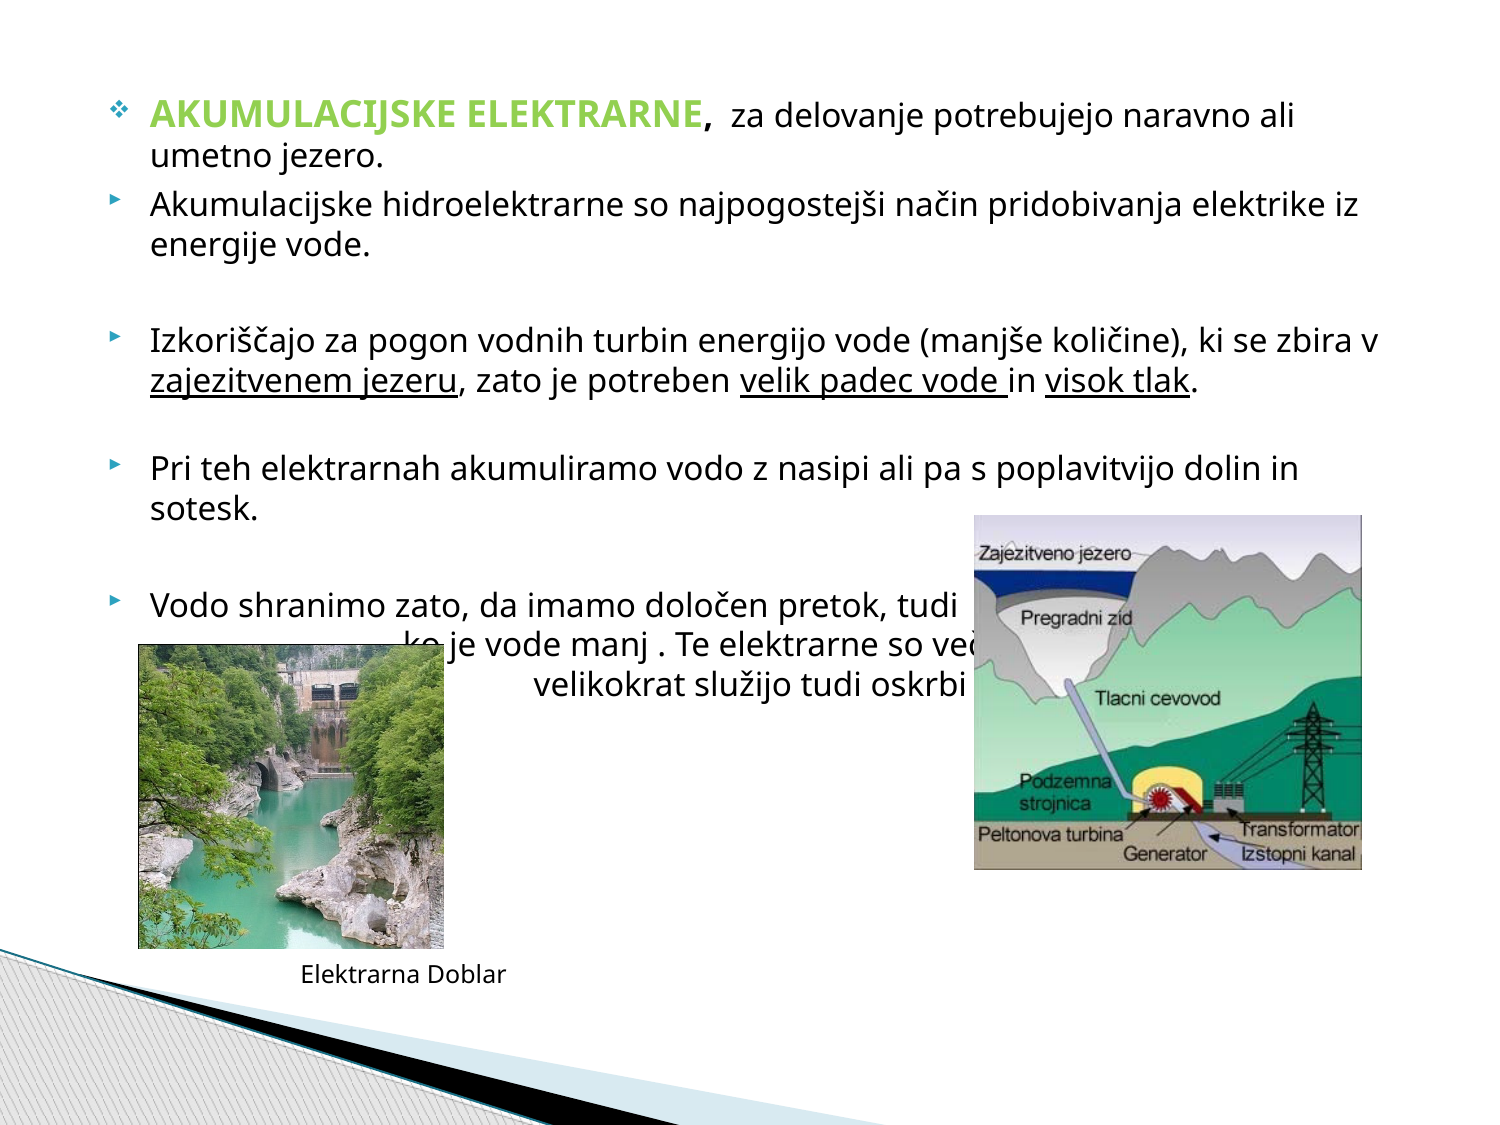

# AKUMULACIJSKE ELEKTRARNE, za delovanje potrebujejo naravno ali umetno jezero.
Akumulacijske hidroelektrarne so najpogostejši način pridobivanja elektrike iz energije vode.
Izkoriščajo za pogon vodnih turbin energijo vode (manjše količine), ki se zbira v zajezitvenem jezeru, zato je potreben velik padec vode in visok tlak.
Pri teh elektrarnah akumuliramo vodo z nasipi ali pa s poplavitvijo dolin in sotesk.
Vodo shranimo zato, da imamo določen pretok, tudi ko je vode manj . Te elektrarne so večnamenske, saj velikokrat služijo tudi oskrbi z vodo, namakanju itd.
Elektrarna Doblar